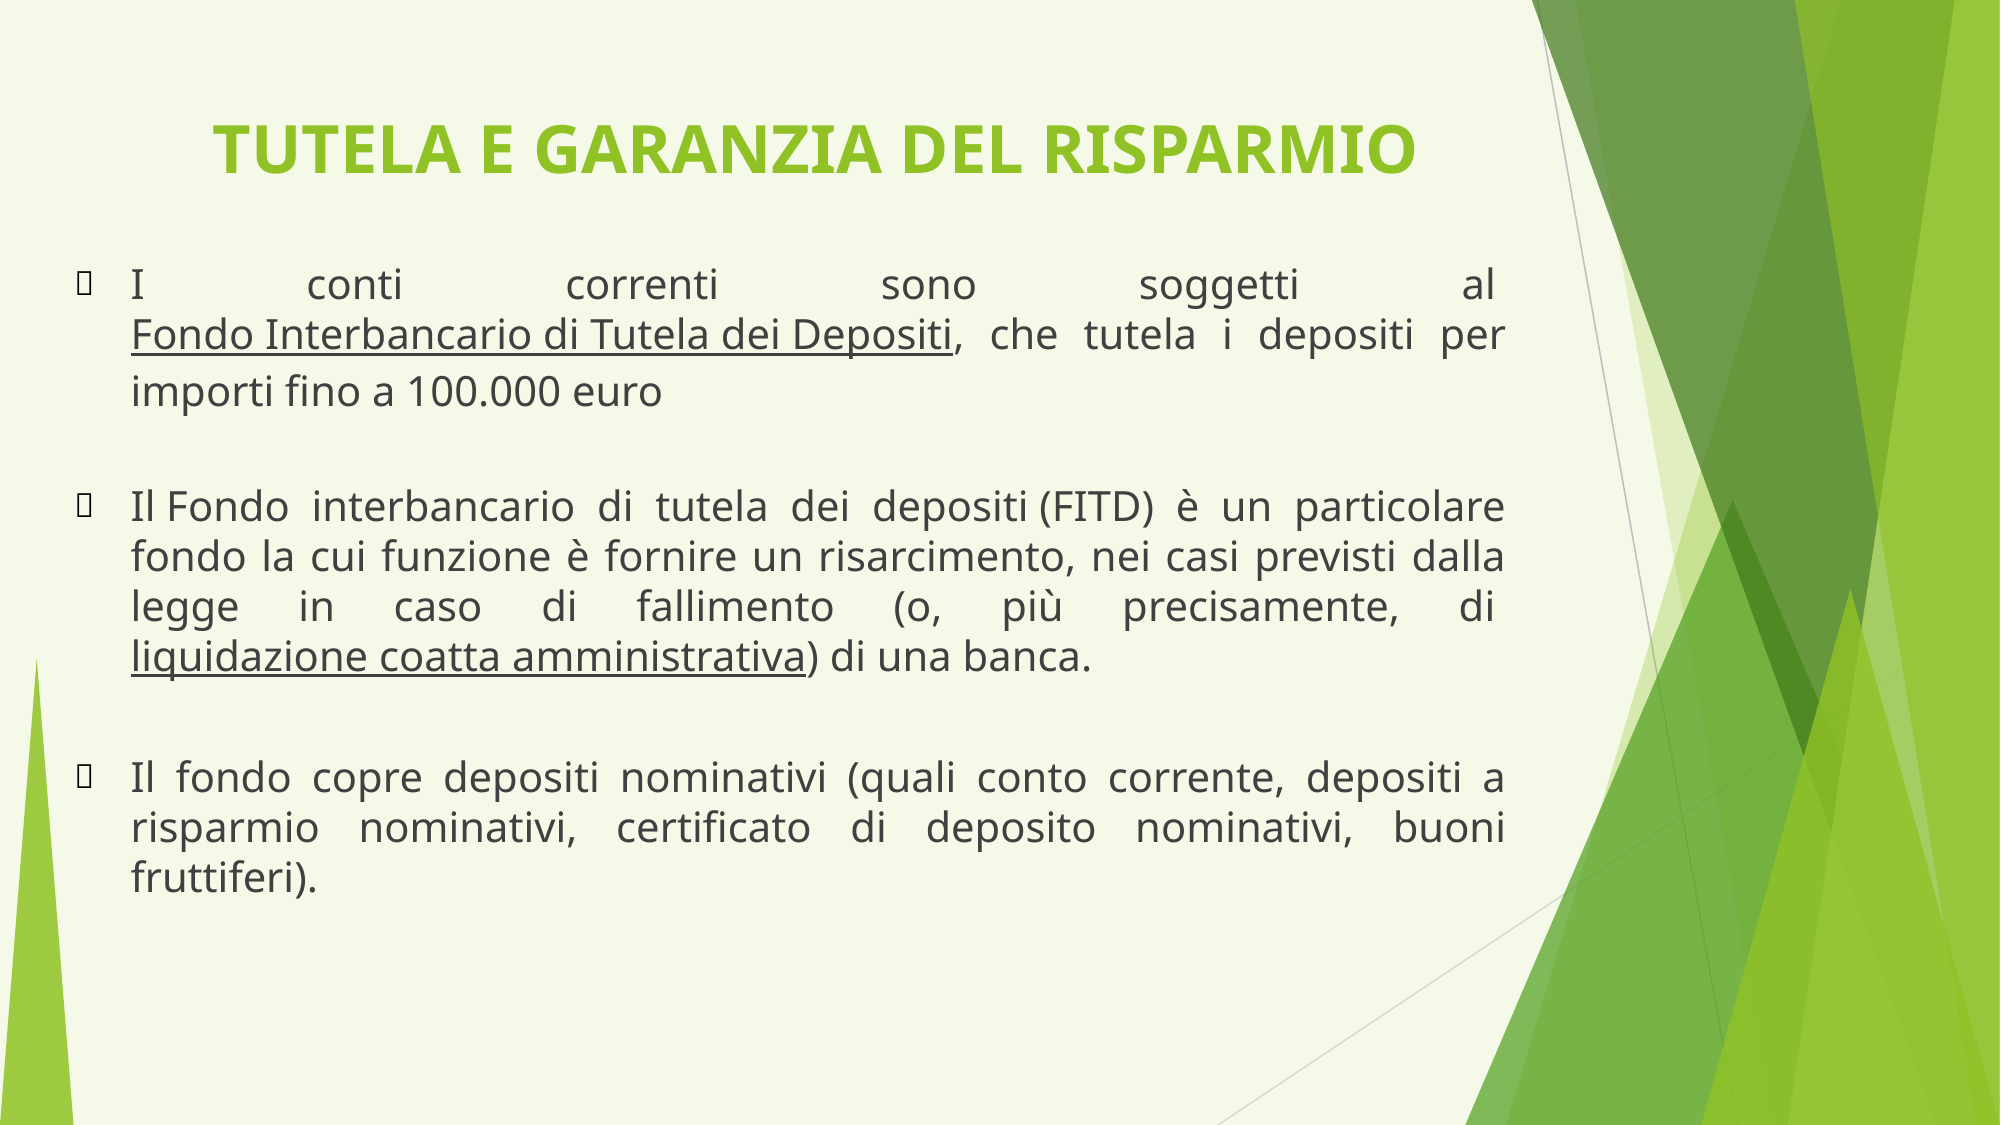

# TUTELA E GARANZIA DEL RISPARMIO
I conti correnti sono soggetti al Fondo Interbancario di Tutela dei Depositi, che tutela i depositi per importi fino a 100.000 euro
Il Fondo interbancario di tutela dei depositi (FITD) è un particolare fondo la cui funzione è fornire un risarcimento, nei casi previsti dalla legge in caso di fallimento (o, più precisamente, di liquidazione coatta amministrativa) di una banca.
Il fondo copre depositi nominativi (quali conto corrente, depositi a risparmio nominativi, certificato di deposito nominativi, buoni fruttiferi).